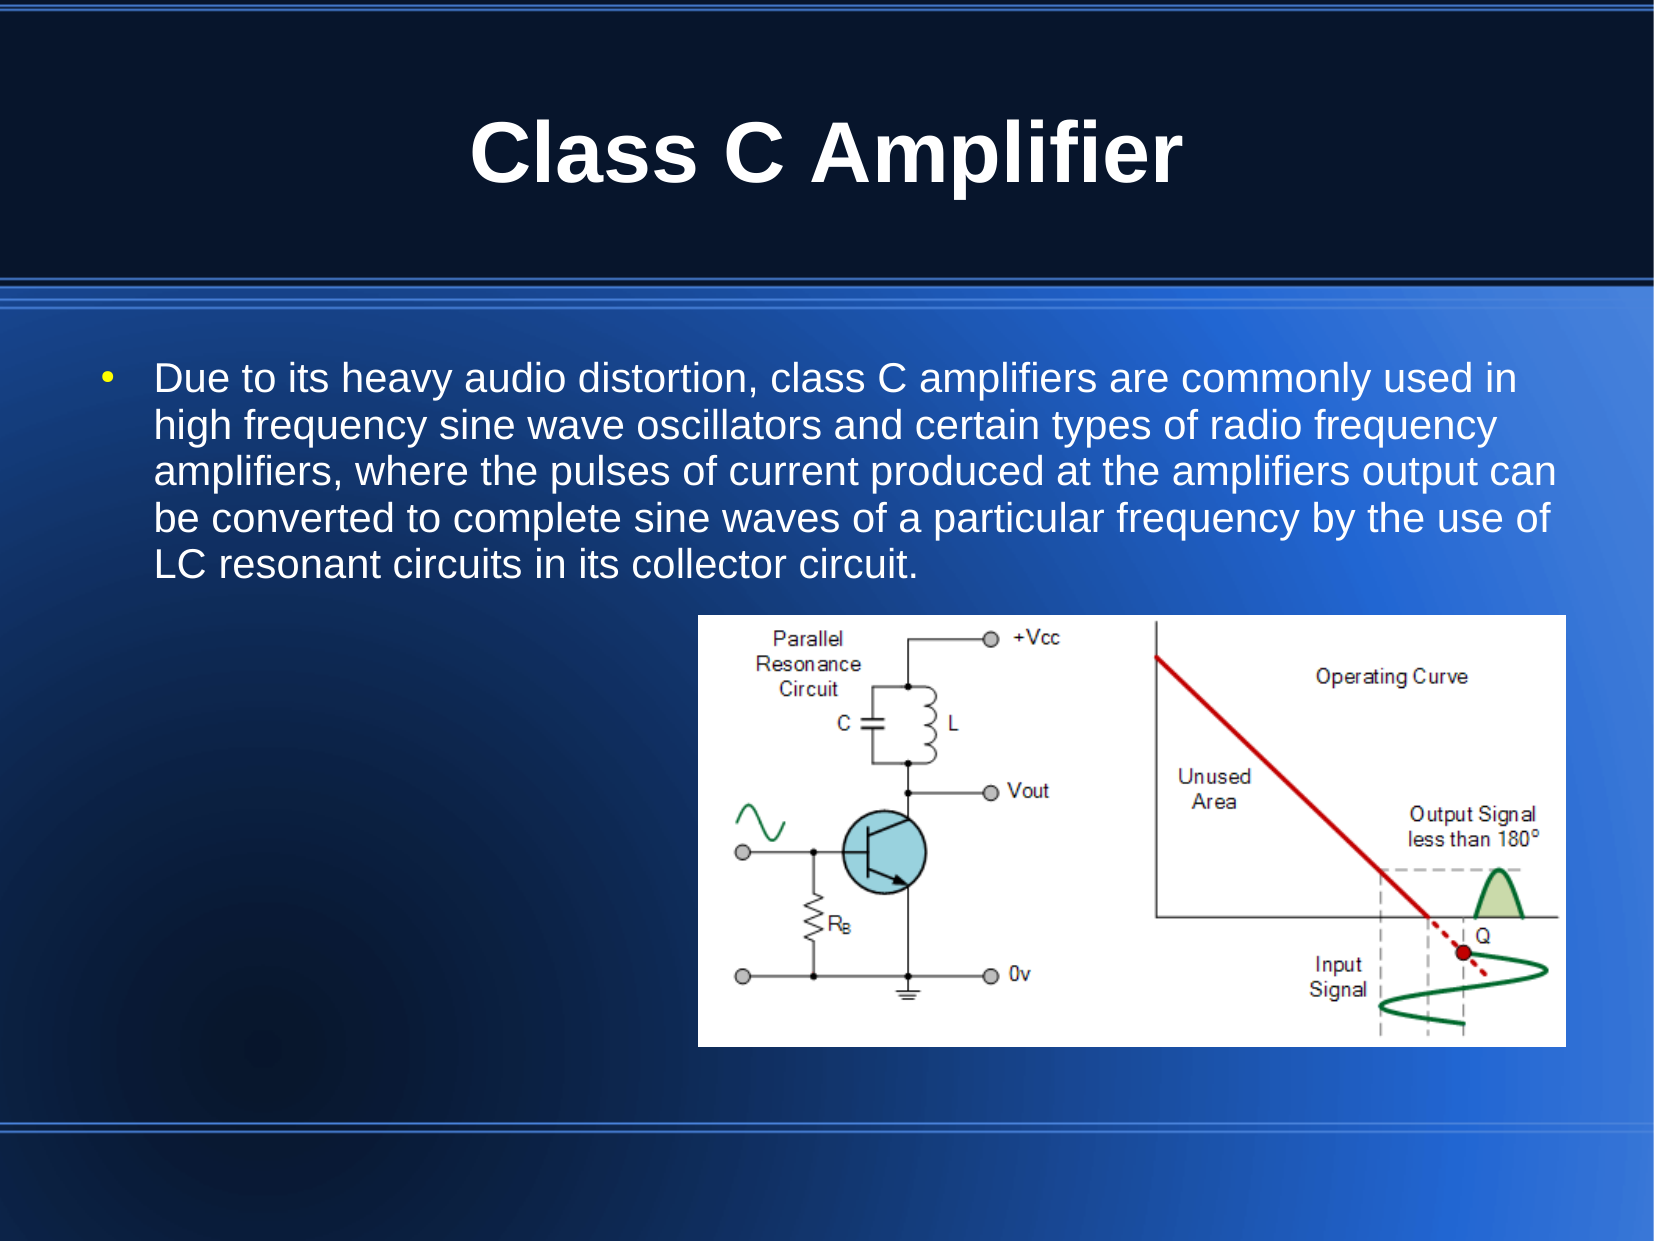

# Class C Amplifier
Due to its heavy audio distortion, class C amplifiers are commonly used in high frequency sine wave oscillators and certain types of radio frequency amplifiers, where the pulses of current produced at the amplifiers output can be converted to complete sine waves of a particular frequency by the use of LC resonant circuits in its collector circuit.